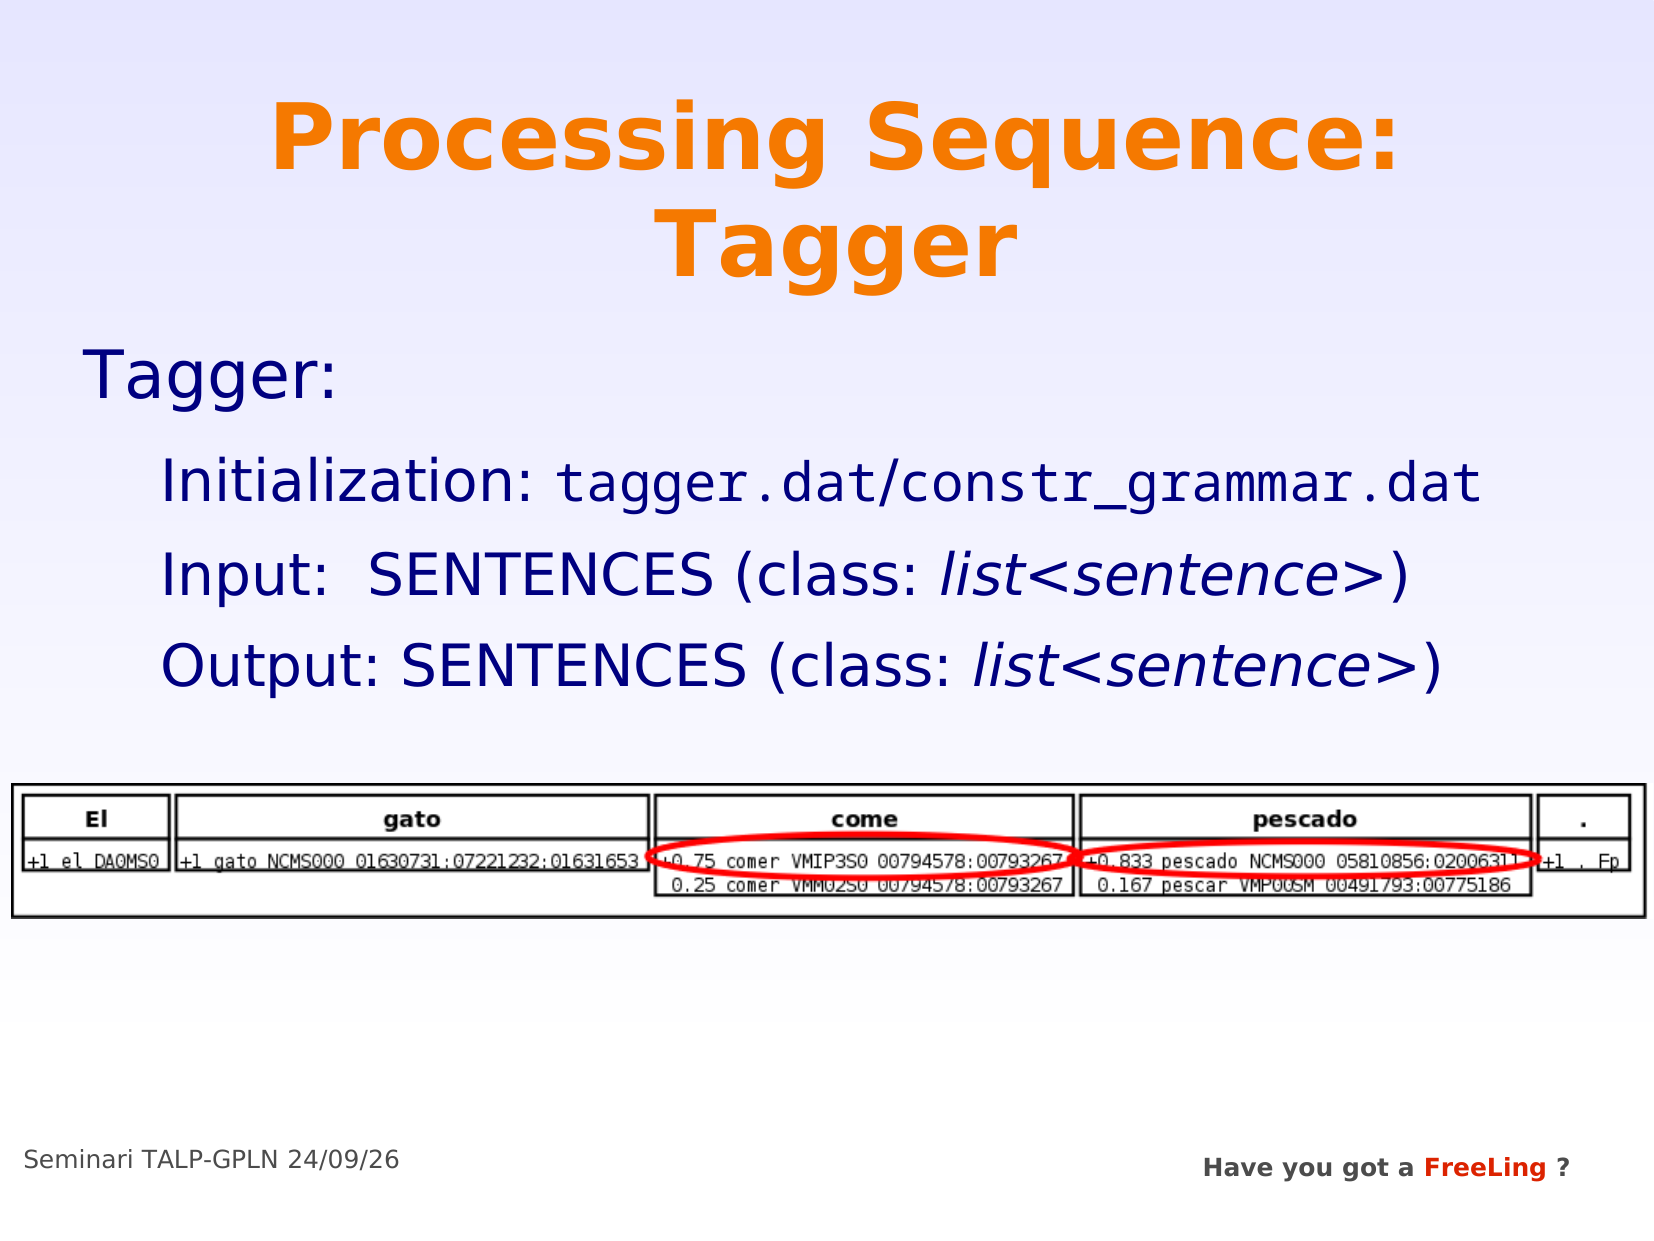

# Processing Sequence: Tagger
Tagger:
Initialization: tagger.dat/constr_grammar.dat
Input: SENTENCES (class: list<sentence>)
Output: SENTENCES (class: list<sentence>)
10